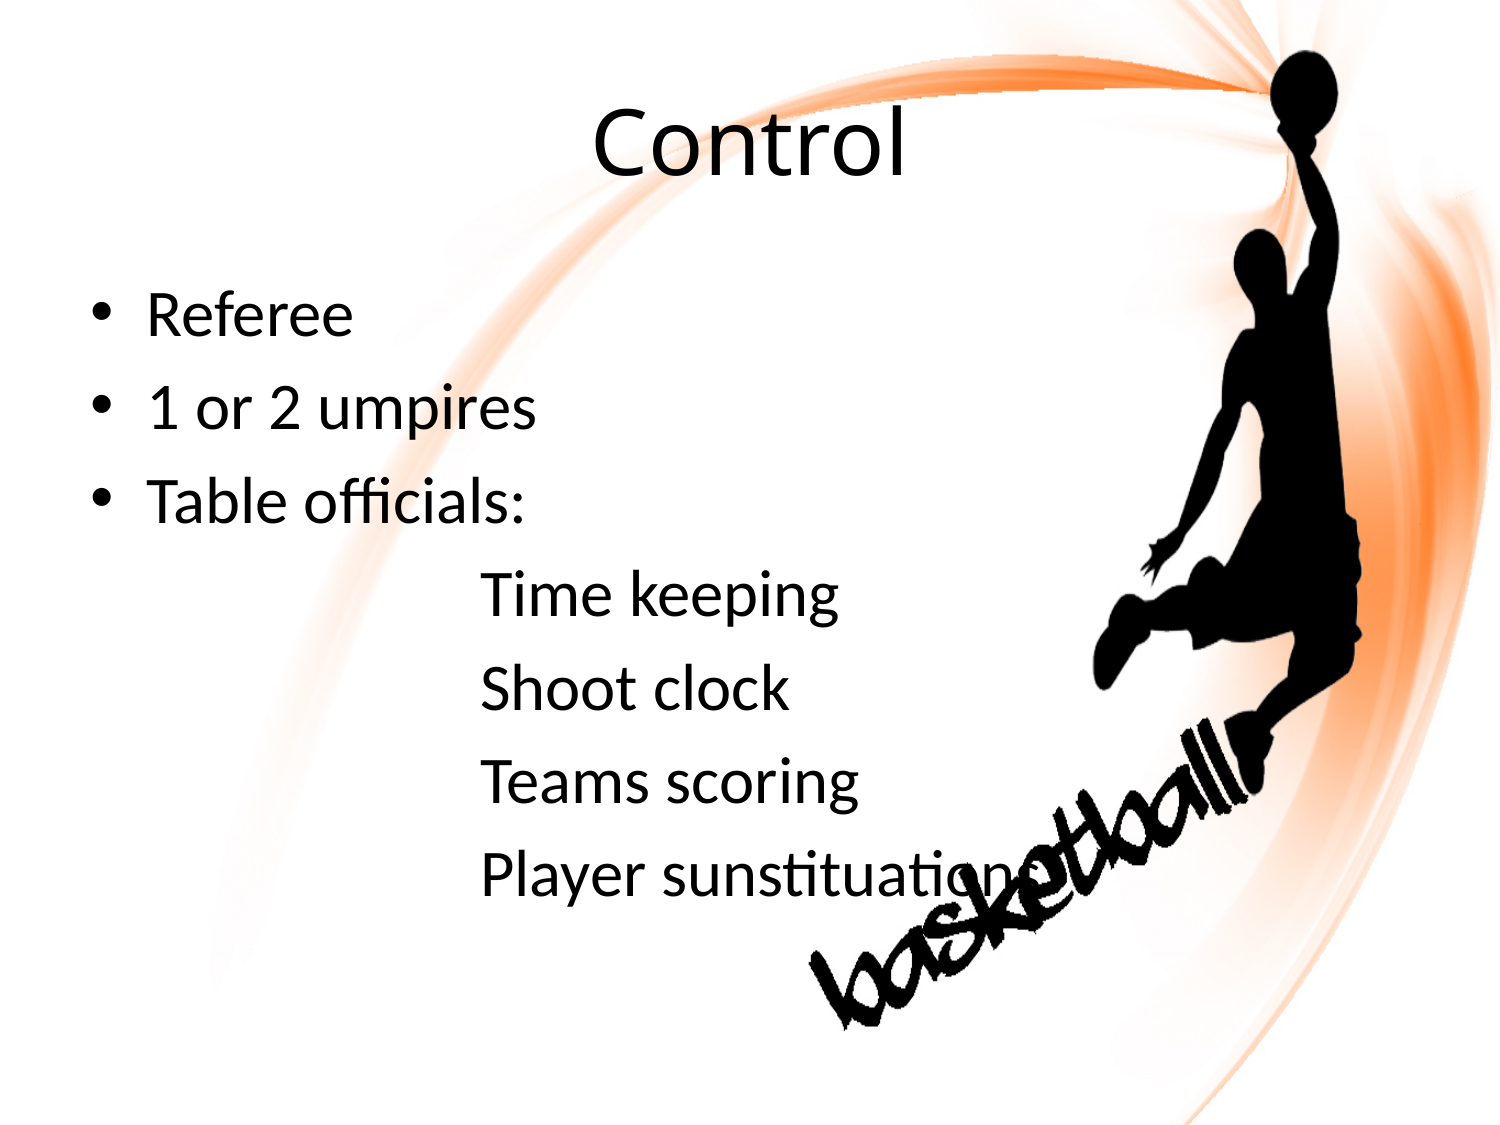

# Control
Referee
1 or 2 umpires
Table officials:
 Time keeping
 Shoot clock
 Teams scoring
 Player sunstituations